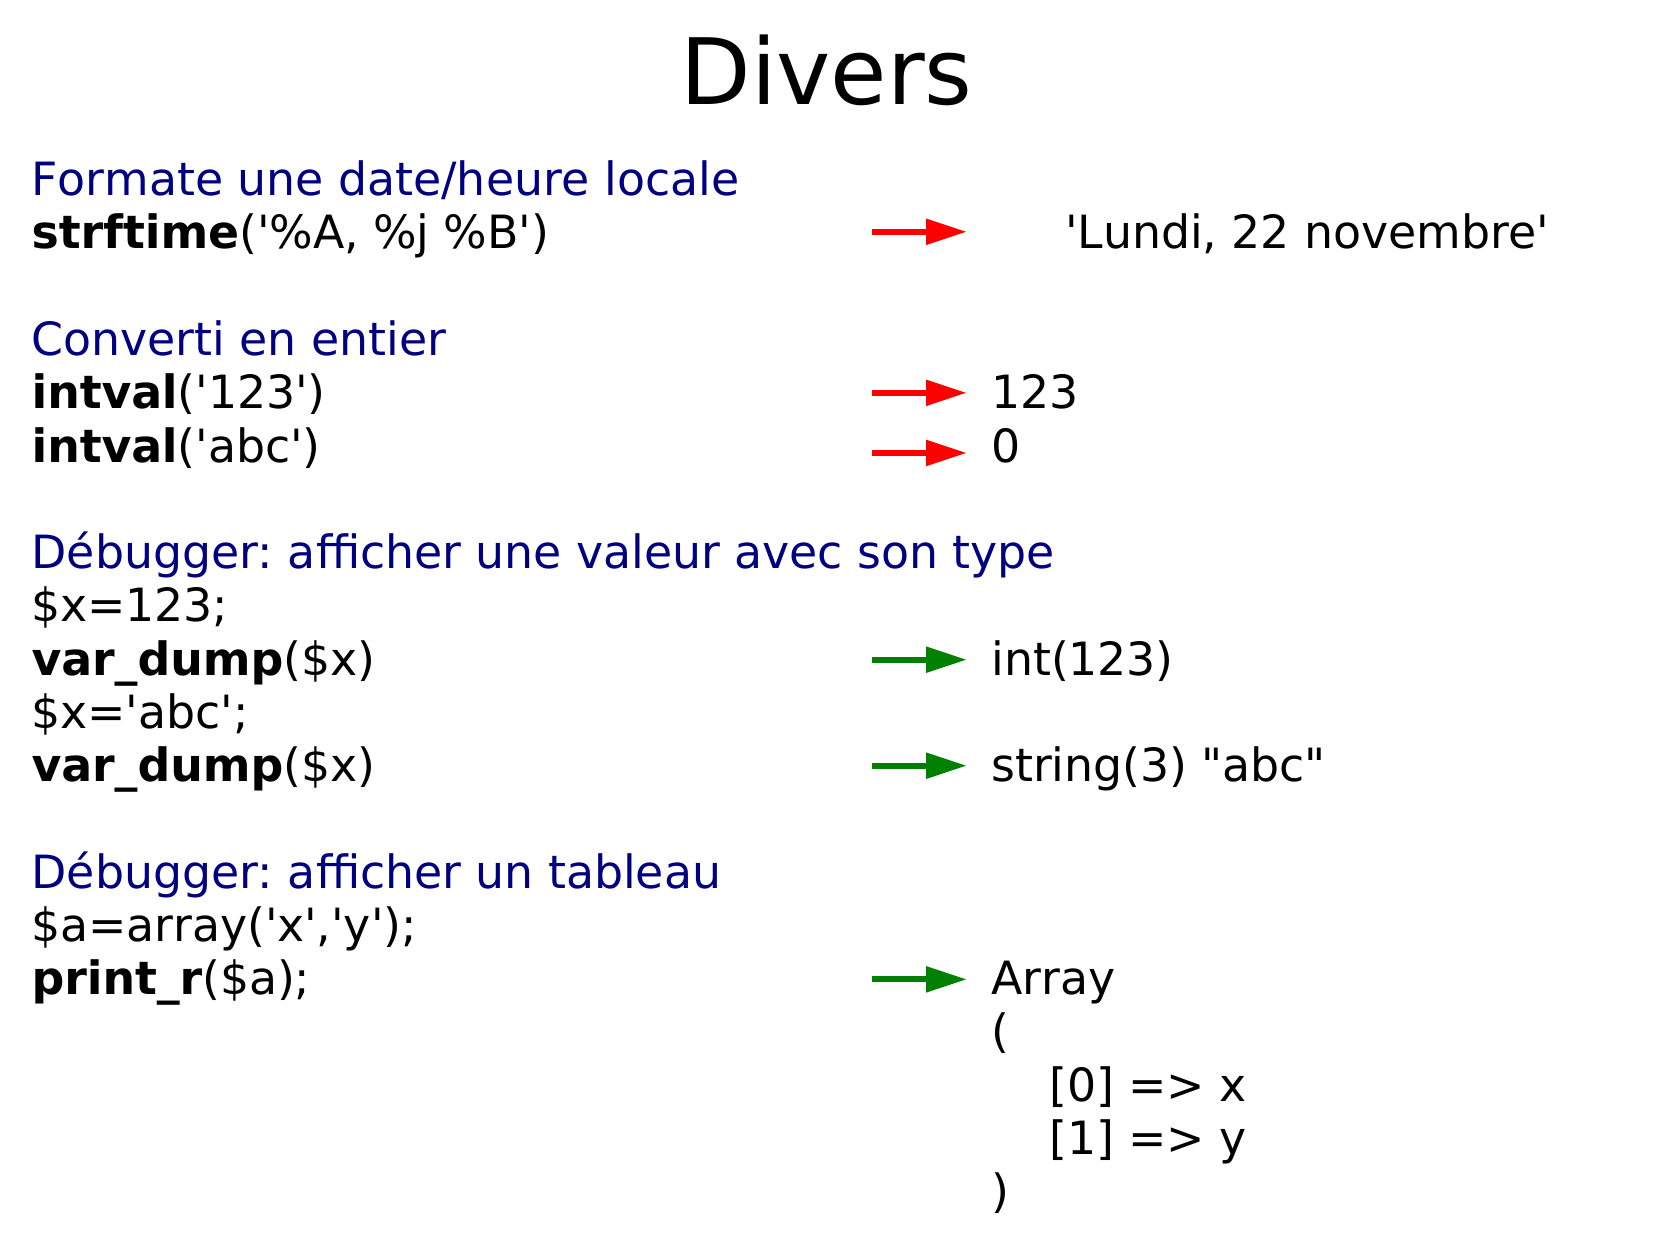

# Divers
Formate une date/heure locale
strftime('%A, %j %B') 							'Lundi, 22 novembre'
Converti en entier
intval('123')										123
intval('abc')										0
Débugger: afficher une valeur avec son type
$x=123;
var_dump($x)									int(123)
$x='abc';
var_dump($x)									string(3) "abc"
Débugger: afficher un tableau
$a=array('x','y');
print_r($a);										Array
													(
													 [0] => x
													 [1] => y
													)